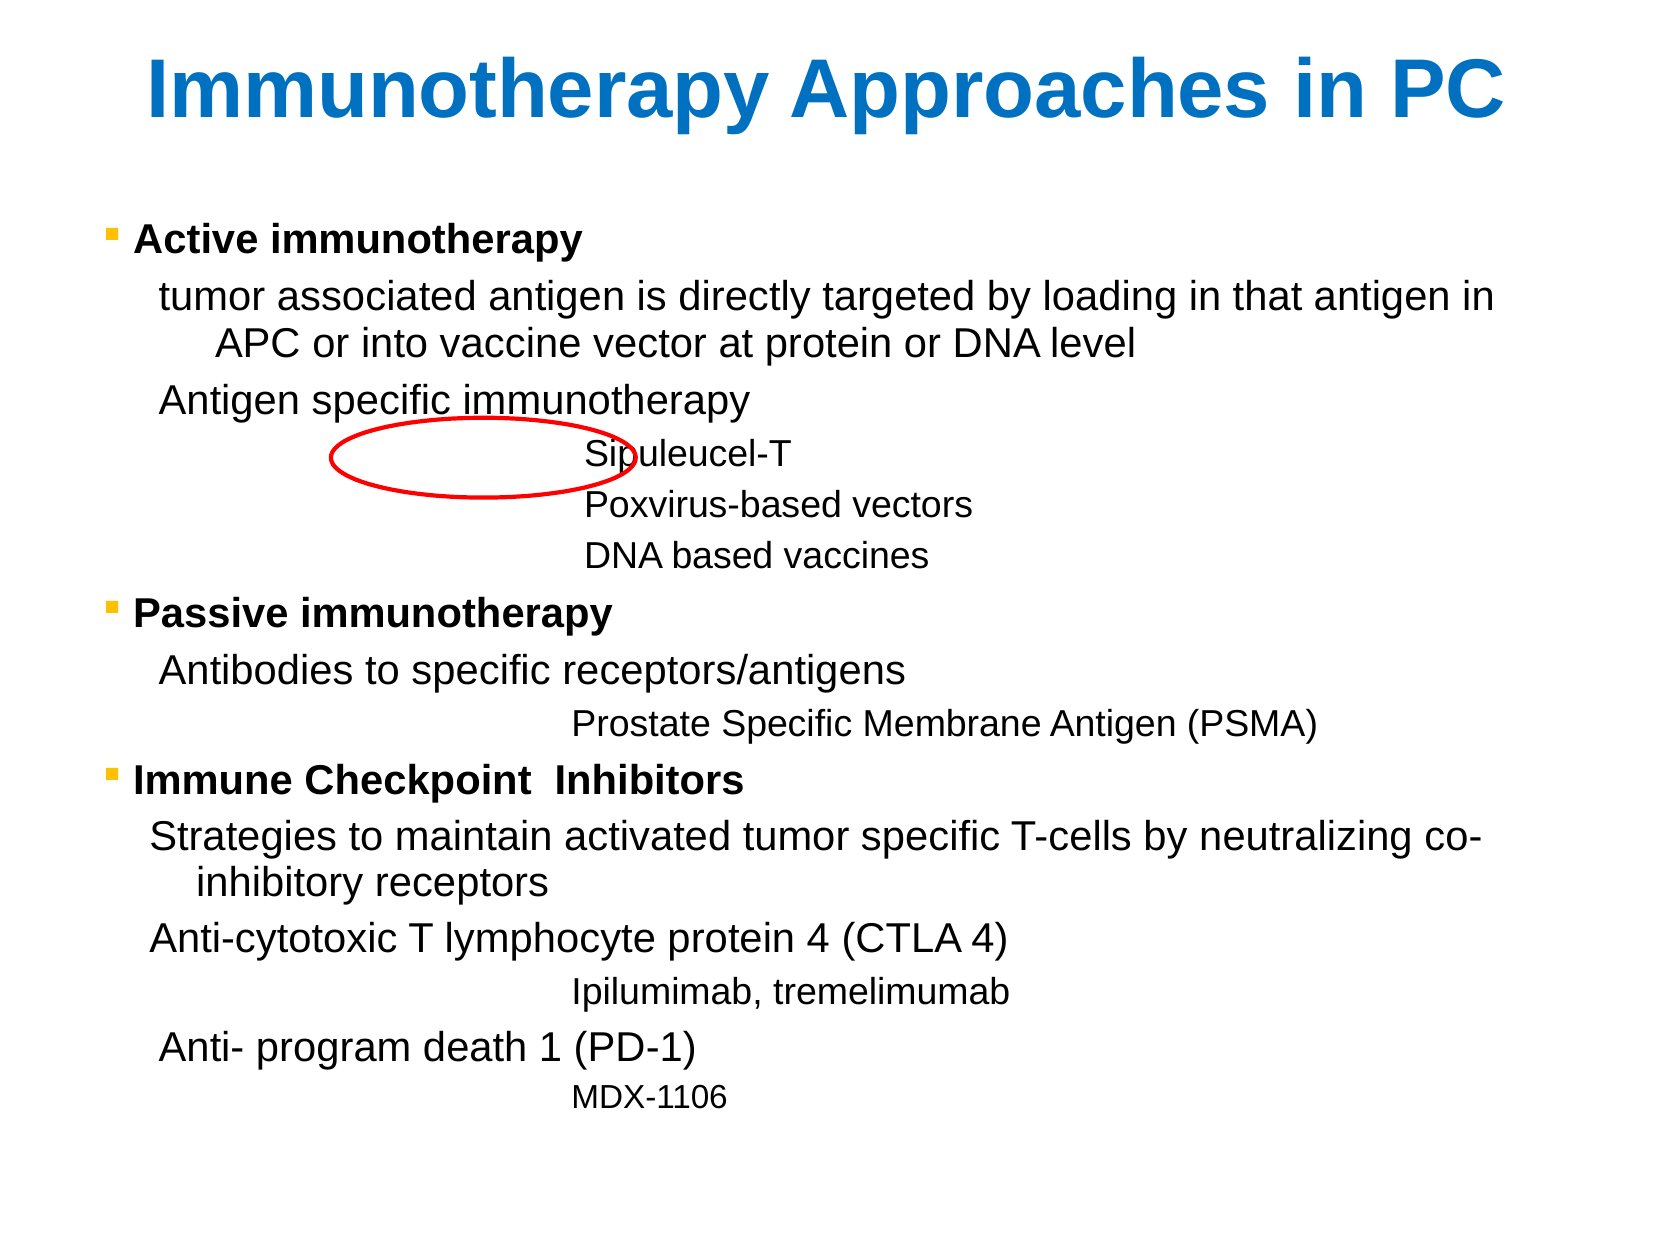

Immunotherapy Approaches in PC
 Active immunotherapy
tumor associated antigen is directly targeted by loading in that antigen in APC or into vaccine vector at protein or DNA level
Antigen specific immunotherapy
Sipuleucel-T
Poxvirus-based vectors
DNA based vaccines
 Passive immunotherapy
Antibodies to specific receptors/antigens
Prostate Specific Membrane Antigen (PSMA)
 Immune Checkpoint Inhibitors
Strategies to maintain activated tumor specific T-cells by neutralizing co-inhibitory receptors
Anti-cytotoxic T lymphocyte protein 4 (CTLA 4)
Ipilumimab, tremelimumab
Anti- program death 1 (PD-1)
MDX-1106